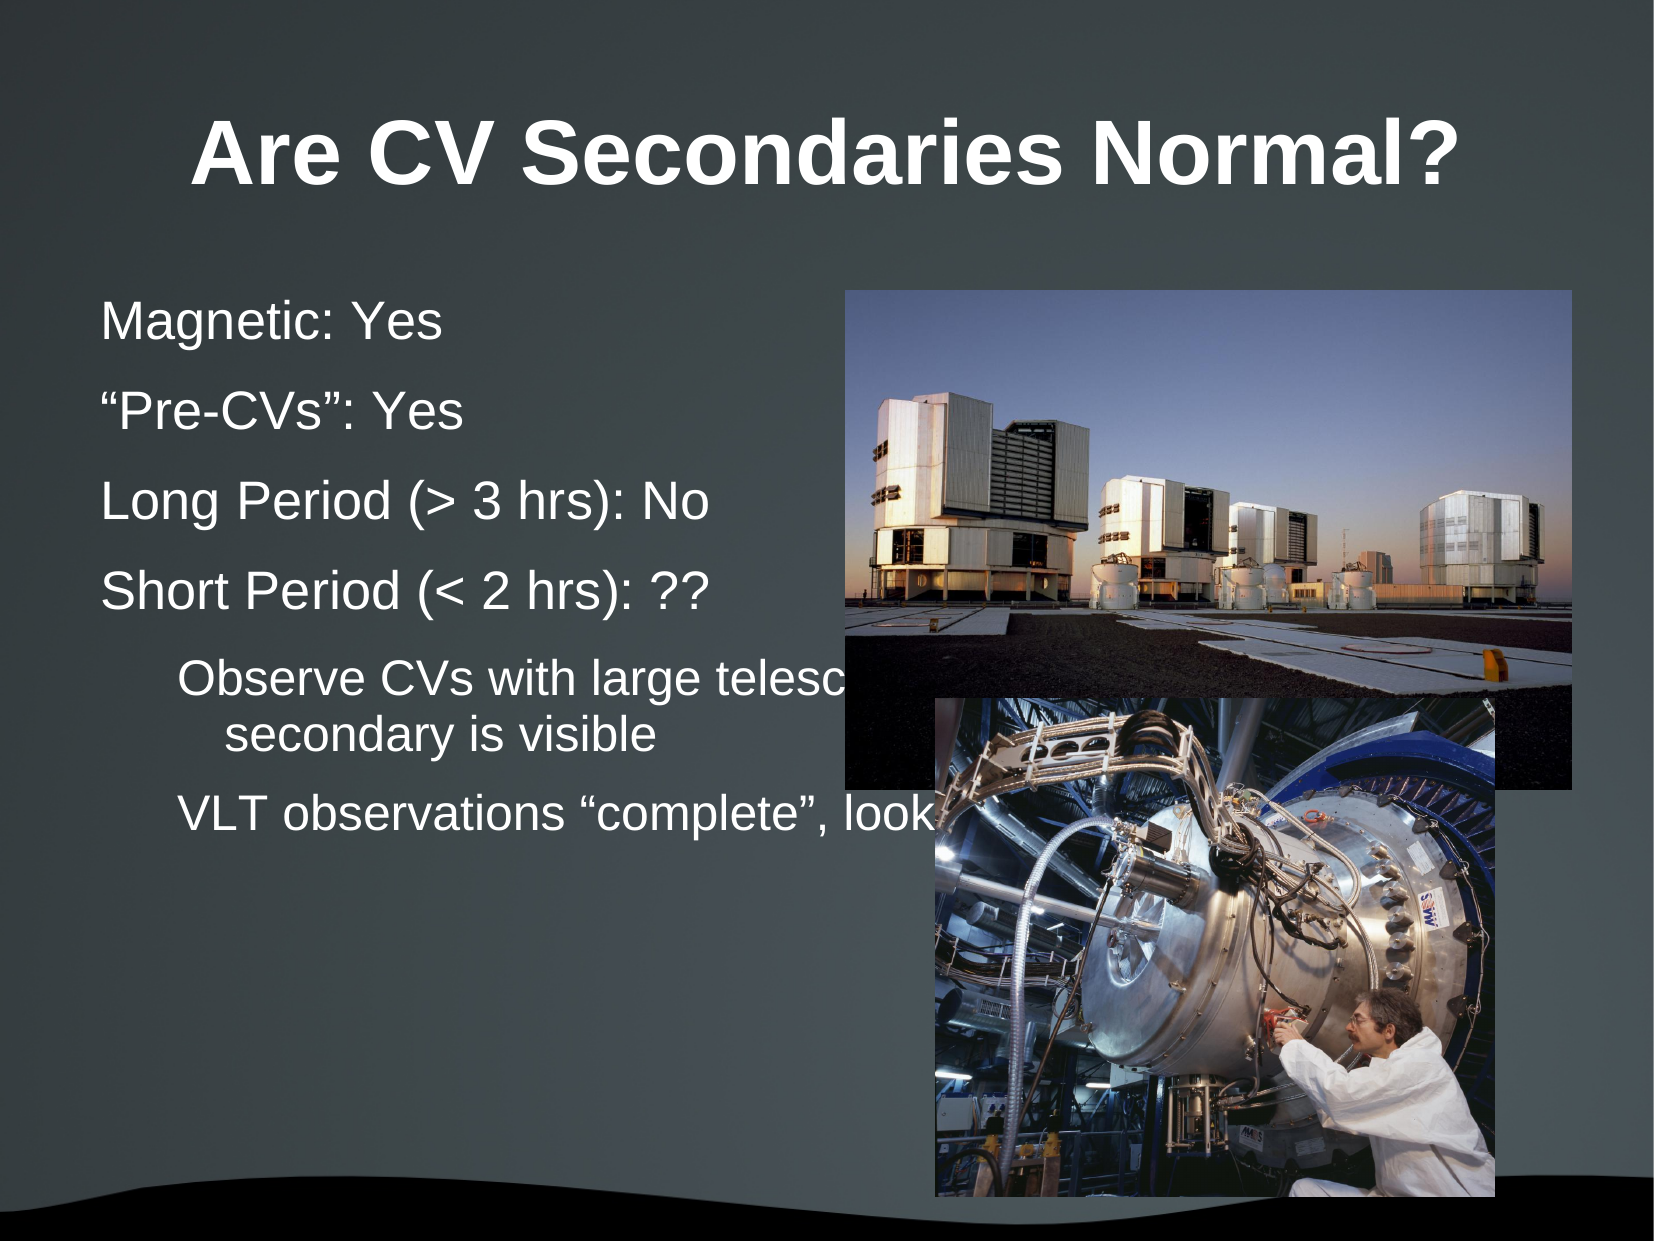

# Are CV Secondaries Normal?
Magnetic: Yes
“Pre-CVs”: Yes
Long Period (> 3 hrs): No
Short Period (< 2 hrs): ??
Observe CVs with large telescopes (>8m) in the IR where secondary is visible
VLT observations “complete”, looking to get more...